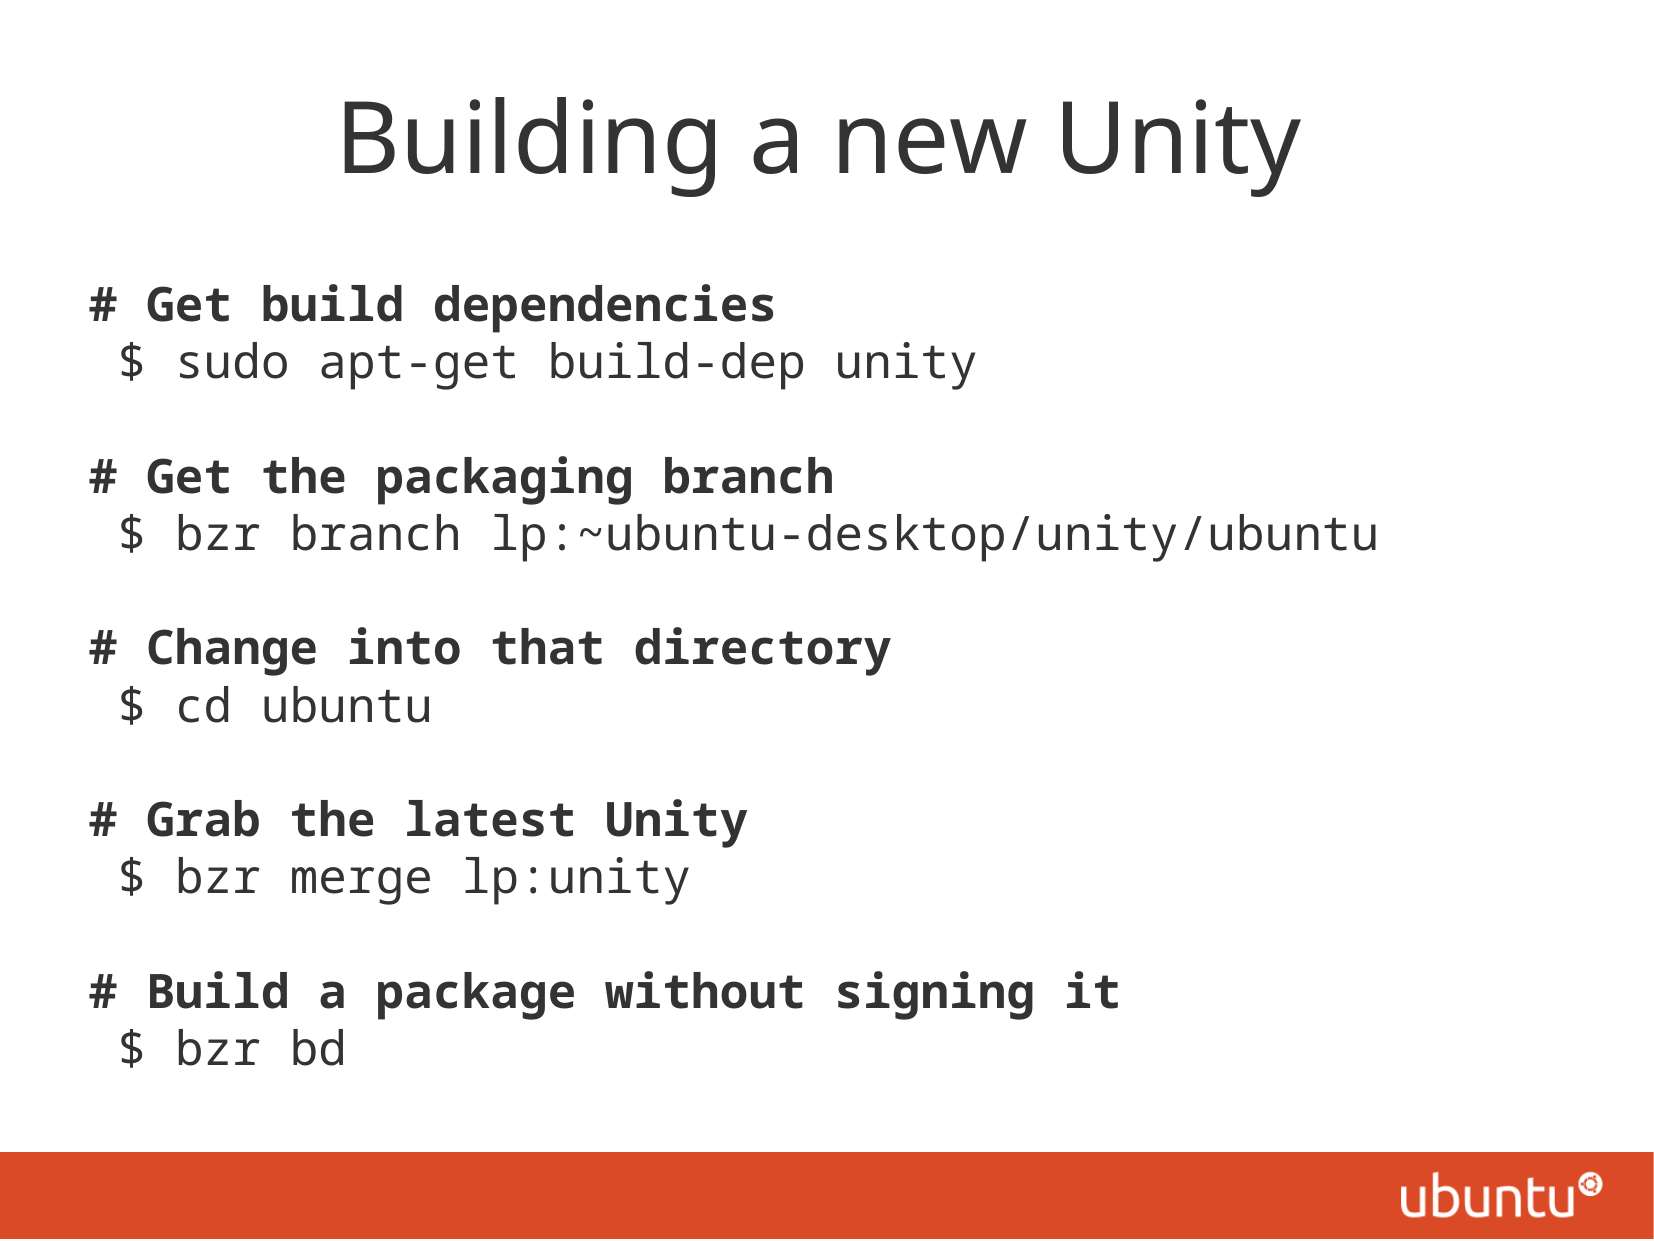

# Building a new Unity
# Get build dependencies
 $ sudo apt-get build-dep unity
# Get the packaging branch
 $ bzr branch lp:~ubuntu-desktop/unity/ubuntu
# Change into that directory
 $ cd ubuntu
# Grab the latest Unity
 $ bzr merge lp:unity
# Build a package without signing it
 $ bzr bd